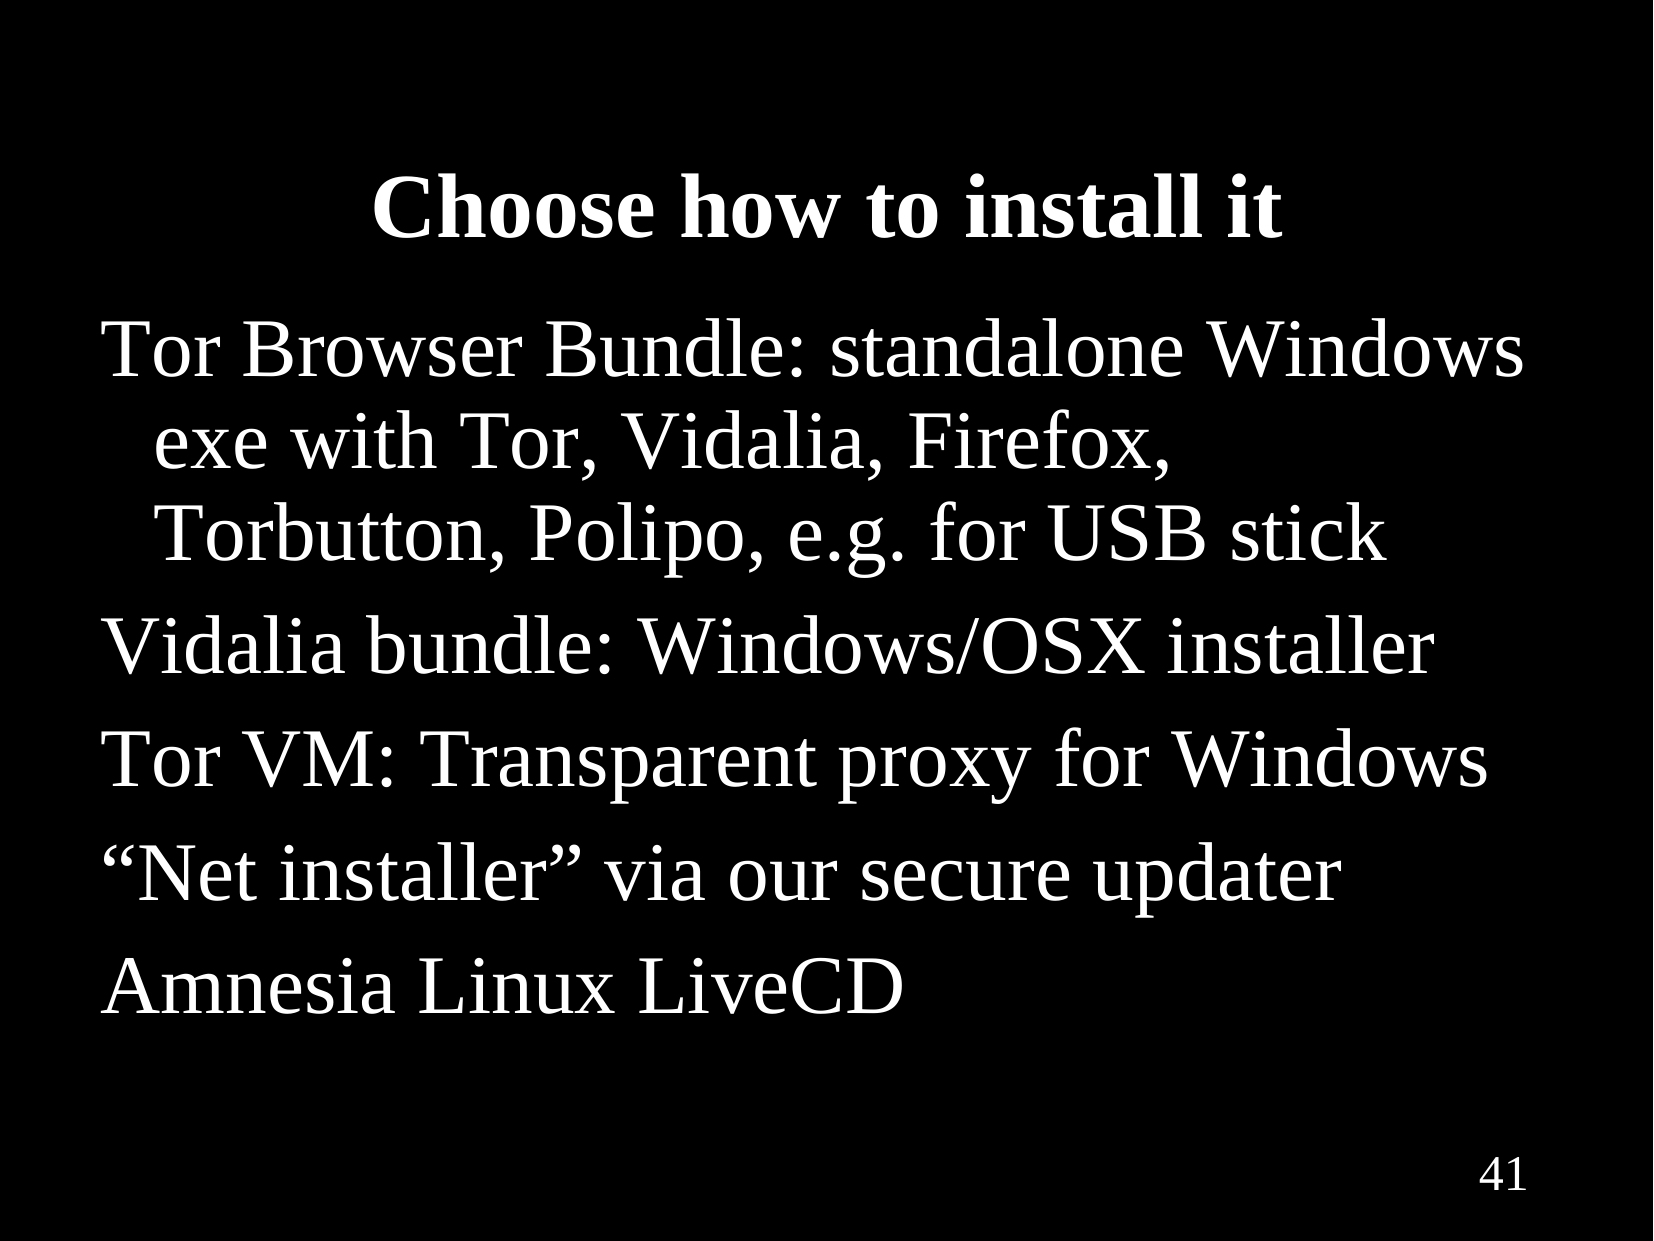

# Choose how to install it
Tor Browser Bundle: standalone Windows exe with Tor, Vidalia, Firefox, Torbutton, Polipo, e.g. for USB stick
Vidalia bundle: Windows/OSX installer
Tor VM: Transparent proxy for Windows
“Net installer” via our secure updater
Amnesia Linux LiveCD